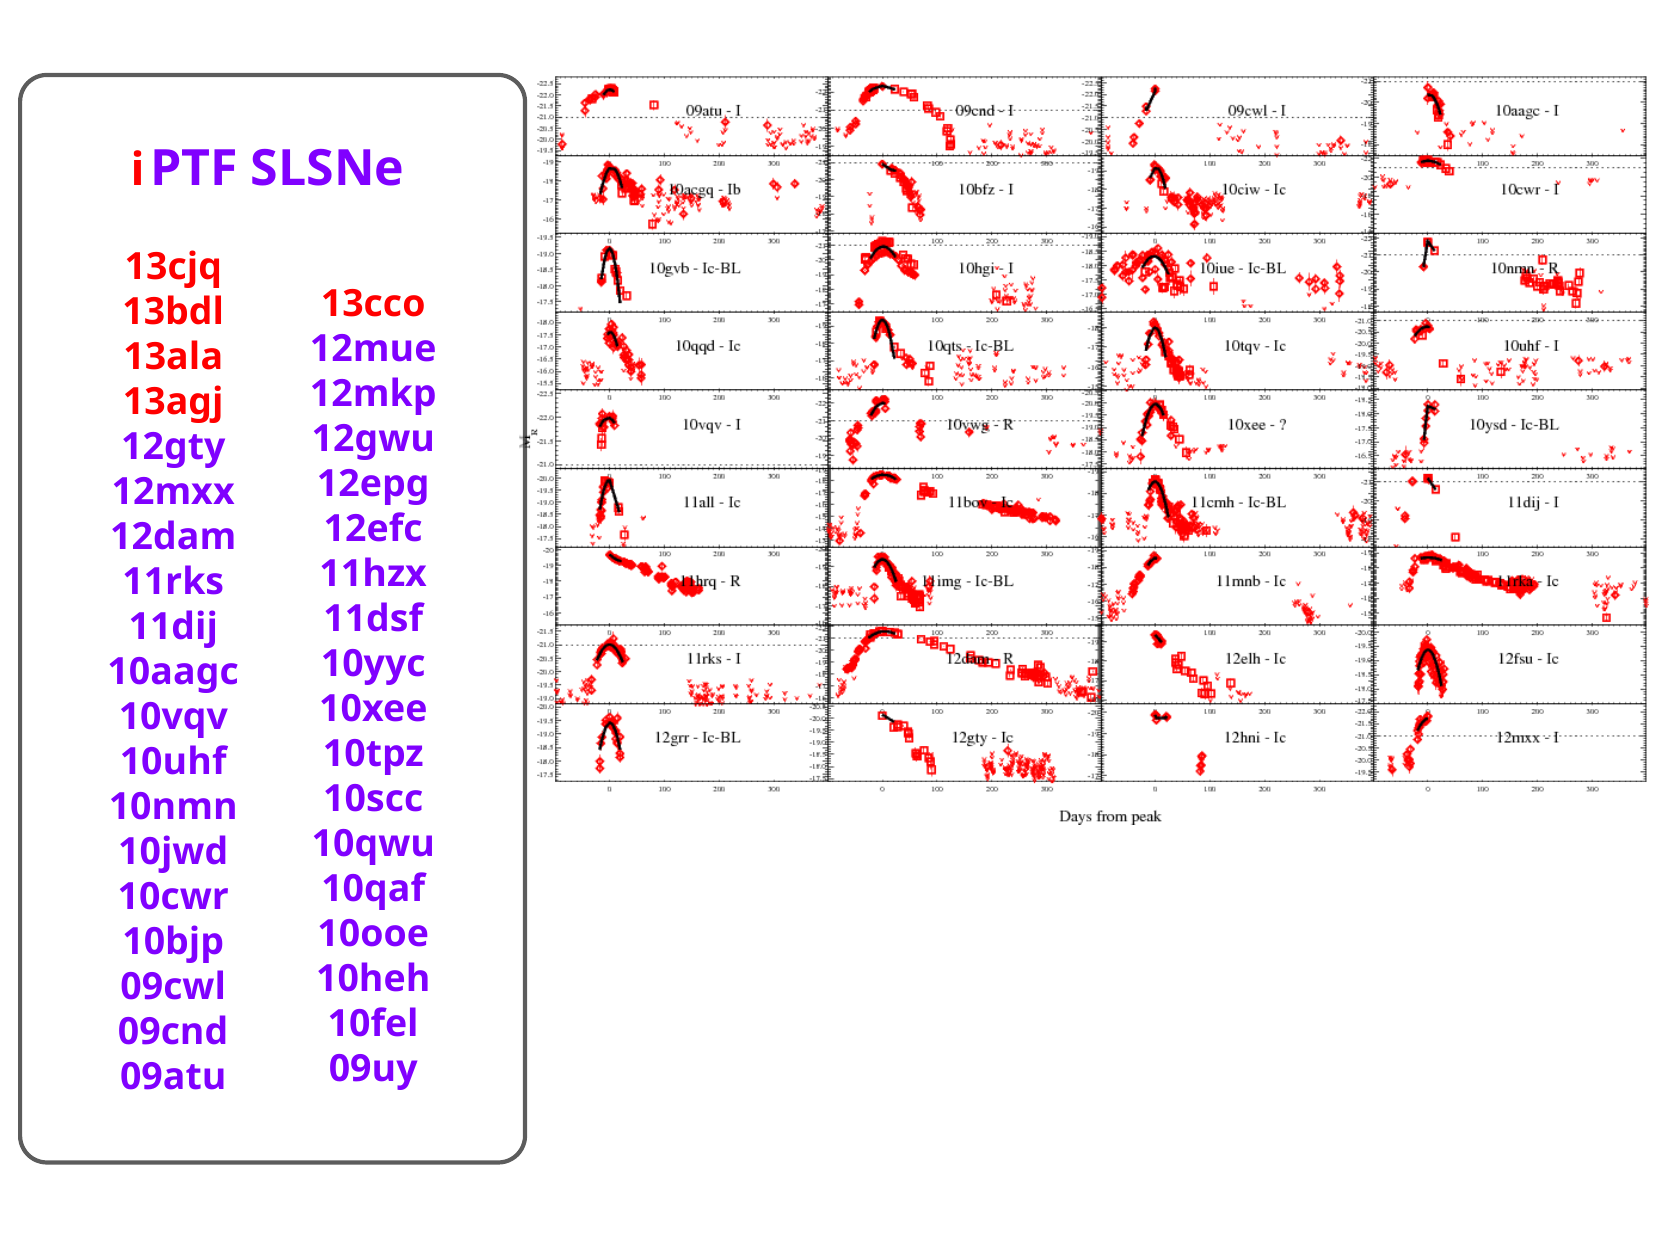

i PTF SLSNe
13cco
12mue
12mkp
12gwu
12epg
12efc
11hzx
11dsf
10yyc
10xee
10tpz
10scc
10qwu
10qaf
10ooe
10heh
10fel
09uy
13cjq
13bdl
13ala
13agj
12gty
12mxx
12dam
11rks
11dij
10aagc
10vqv
10uhf
10nmn
10jwd
10cwr
10bjp
09cwl
09cnd
09atu